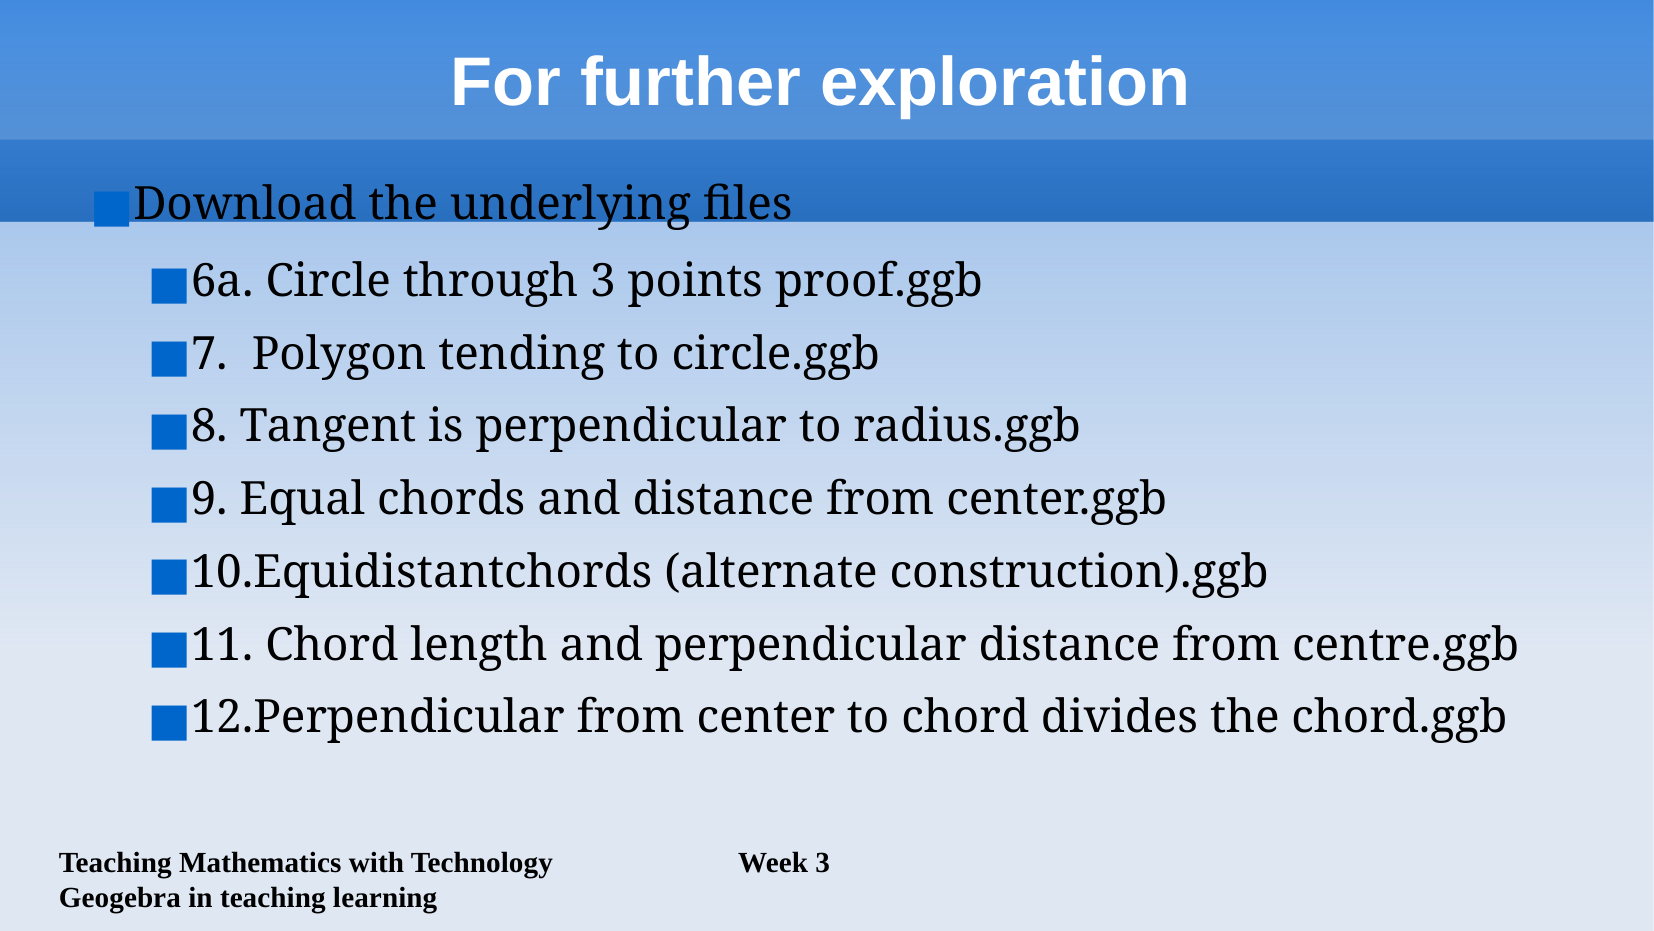

For further exploration
Download the underlying files
6a. Circle through 3 points proof.ggb
7. Polygon tending to circle.ggb
8. Tangent is perpendicular to radius.ggb
9. Equal chords and distance from center.ggb
10.Equidistantchords (alternate construction).ggb
11. Chord length and perpendicular distance from centre.ggb
12.Perpendicular from center to chord divides the chord.ggb